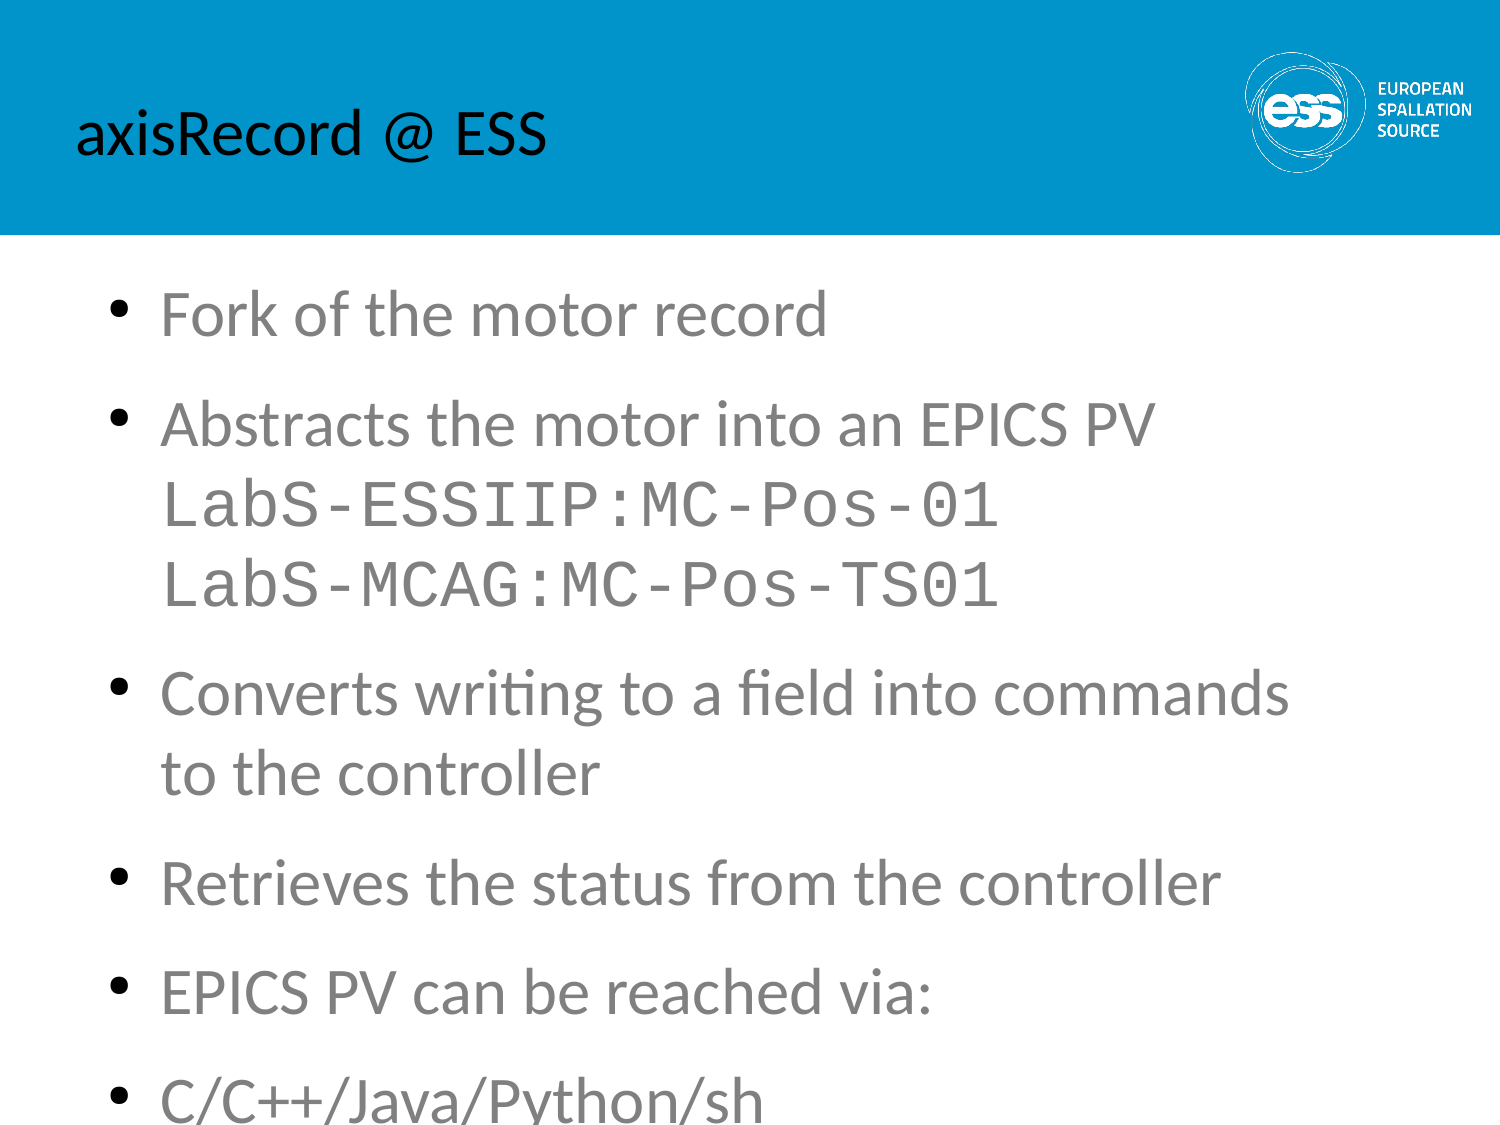

# axisRecord @ ESS
Fork of the motor record
Abstracts the motor into an EPICS PV
LabS-ESSIIP:MC-Pos-01
LabS-MCAG:MC-Pos-TS01
Converts writing to a field into commands
to the controller
Retrieves the status from the controller
EPICS PV can be reached via:
C/C++/Java/Python/sh